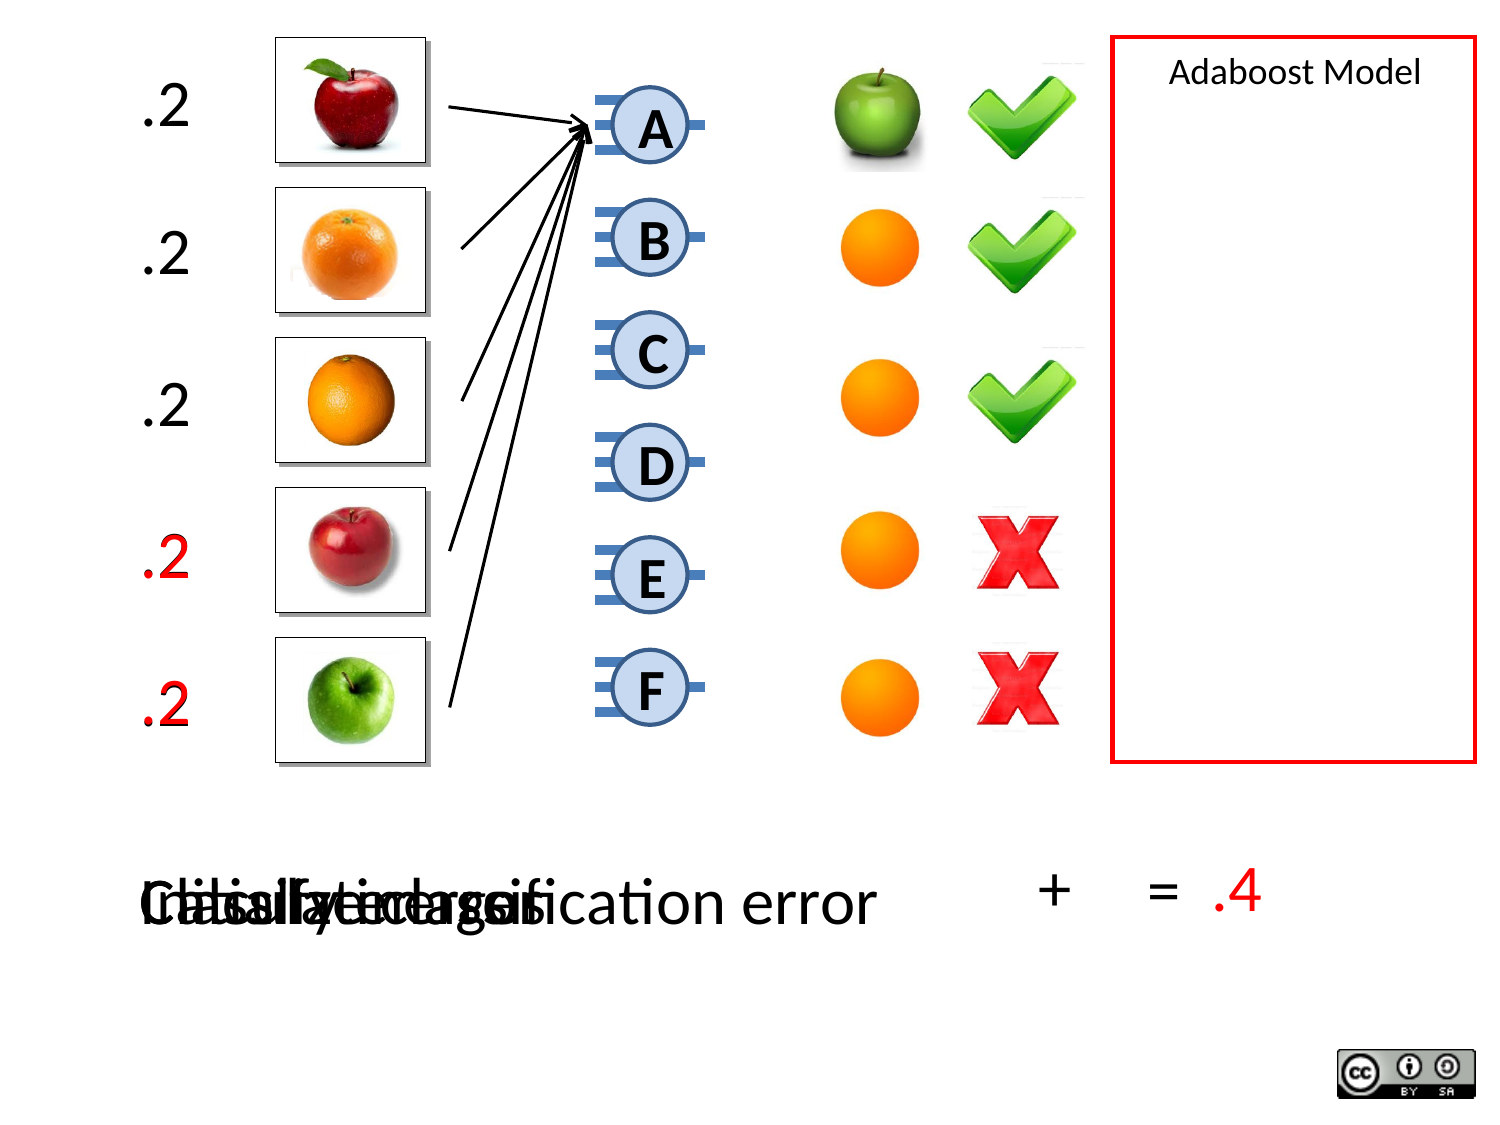

Adaboost Model
.2
.2
.2
.2
.2
A
B
C
D
.2
E
F
.2
+
.4
=
Initialize classification error
Classify images
Calculate error